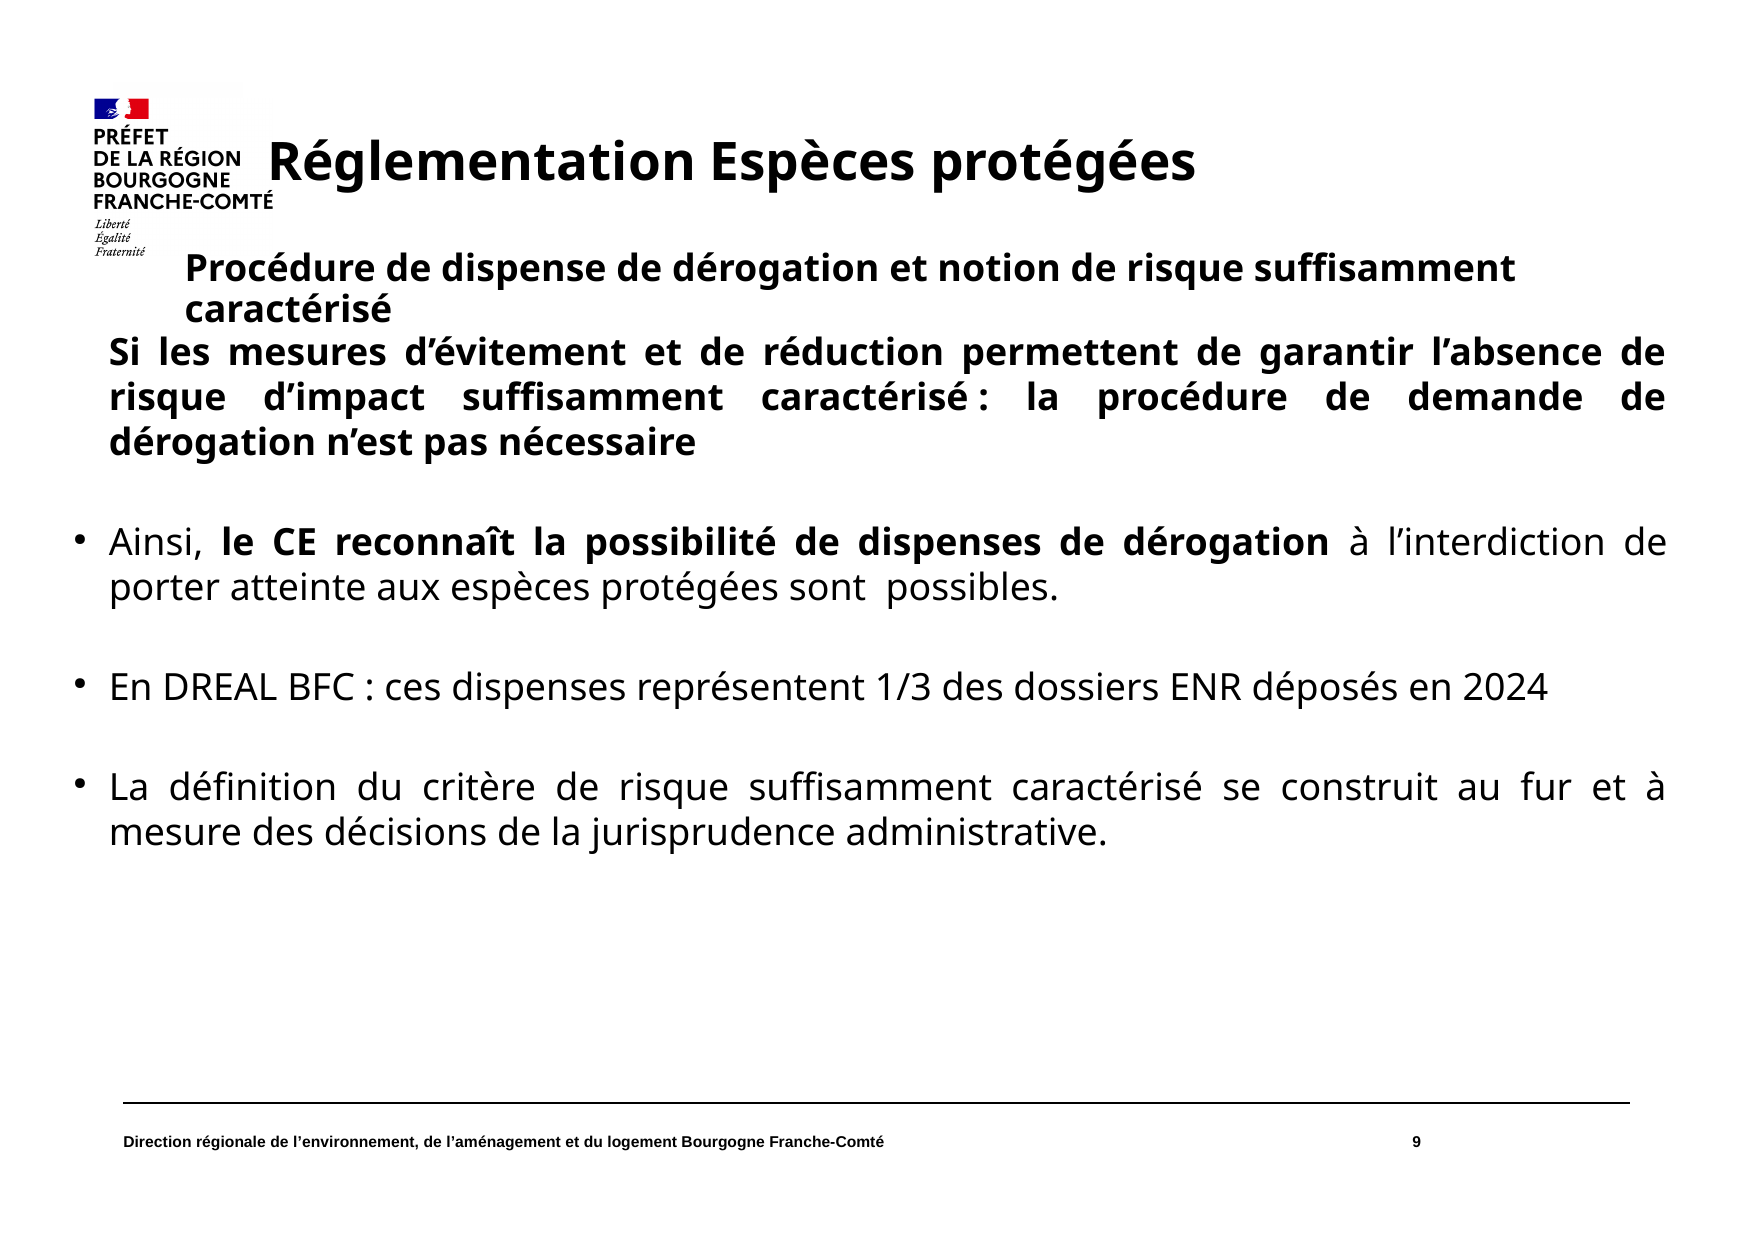

# Réglementation Espèces protégées Procédure de dispense de dérogation et notion de risque suffisamment caractérisé
Si les mesures d’évitement et de réduction permettent de garantir l’absence de risque d’impact suffisamment caractérisé : la procédure de demande de dérogation n’est pas nécessaire
Ainsi, le CE reconnaît la possibilité de dispenses de dérogation à l’interdiction de porter atteinte aux espèces protégées sont possibles.
En DREAL BFC : ces dispenses représentent 1/3 des dossiers ENR déposés en 2024
La définition du critère de risque suffisamment caractérisé se construit au fur et à mesure des décisions de la jurisprudence administrative.
Direction régionale de l’environnement, de l’aménagement et du logement Auvergne-Rhône-Alpes
9